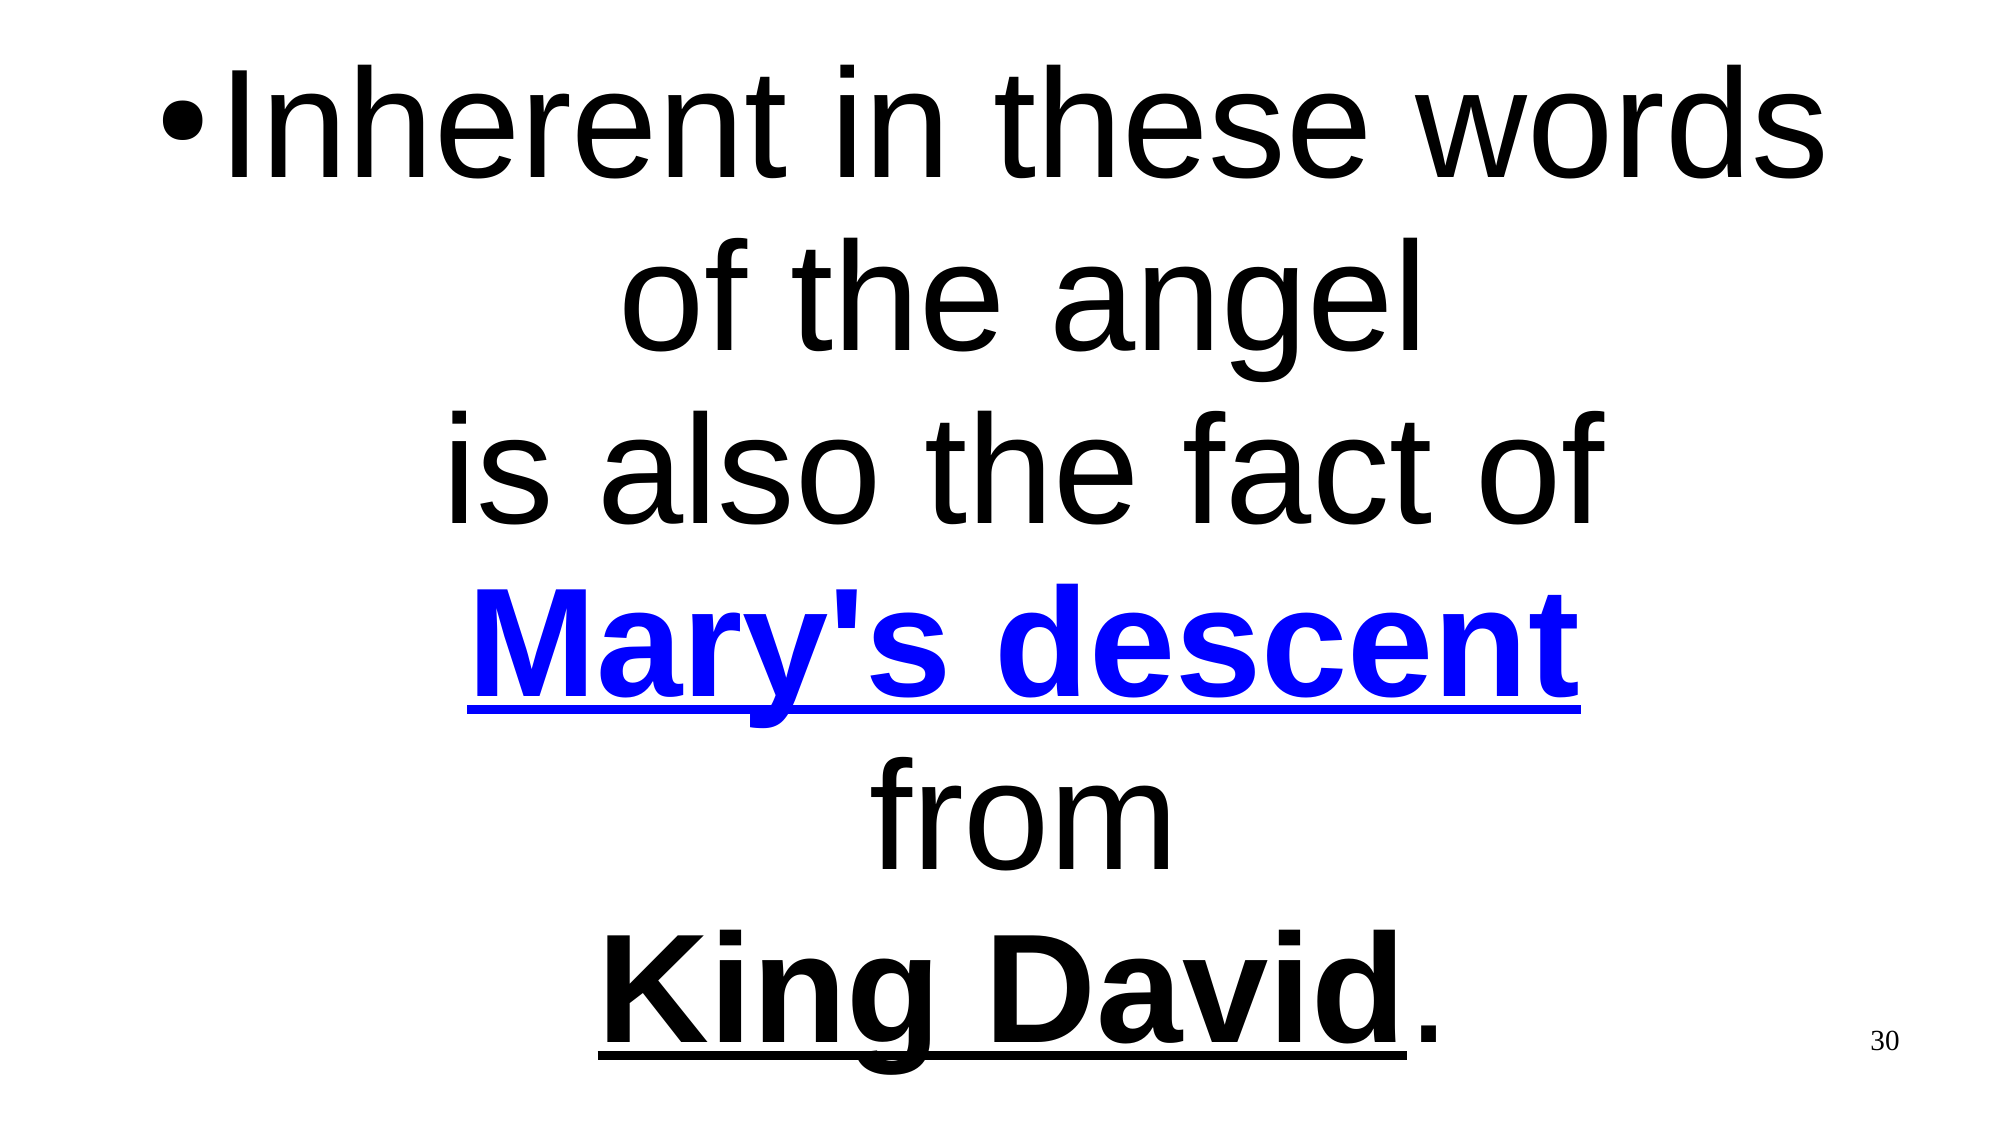

# Inherent in these words of the angel is also the fact of Mary's descent from King David.
30